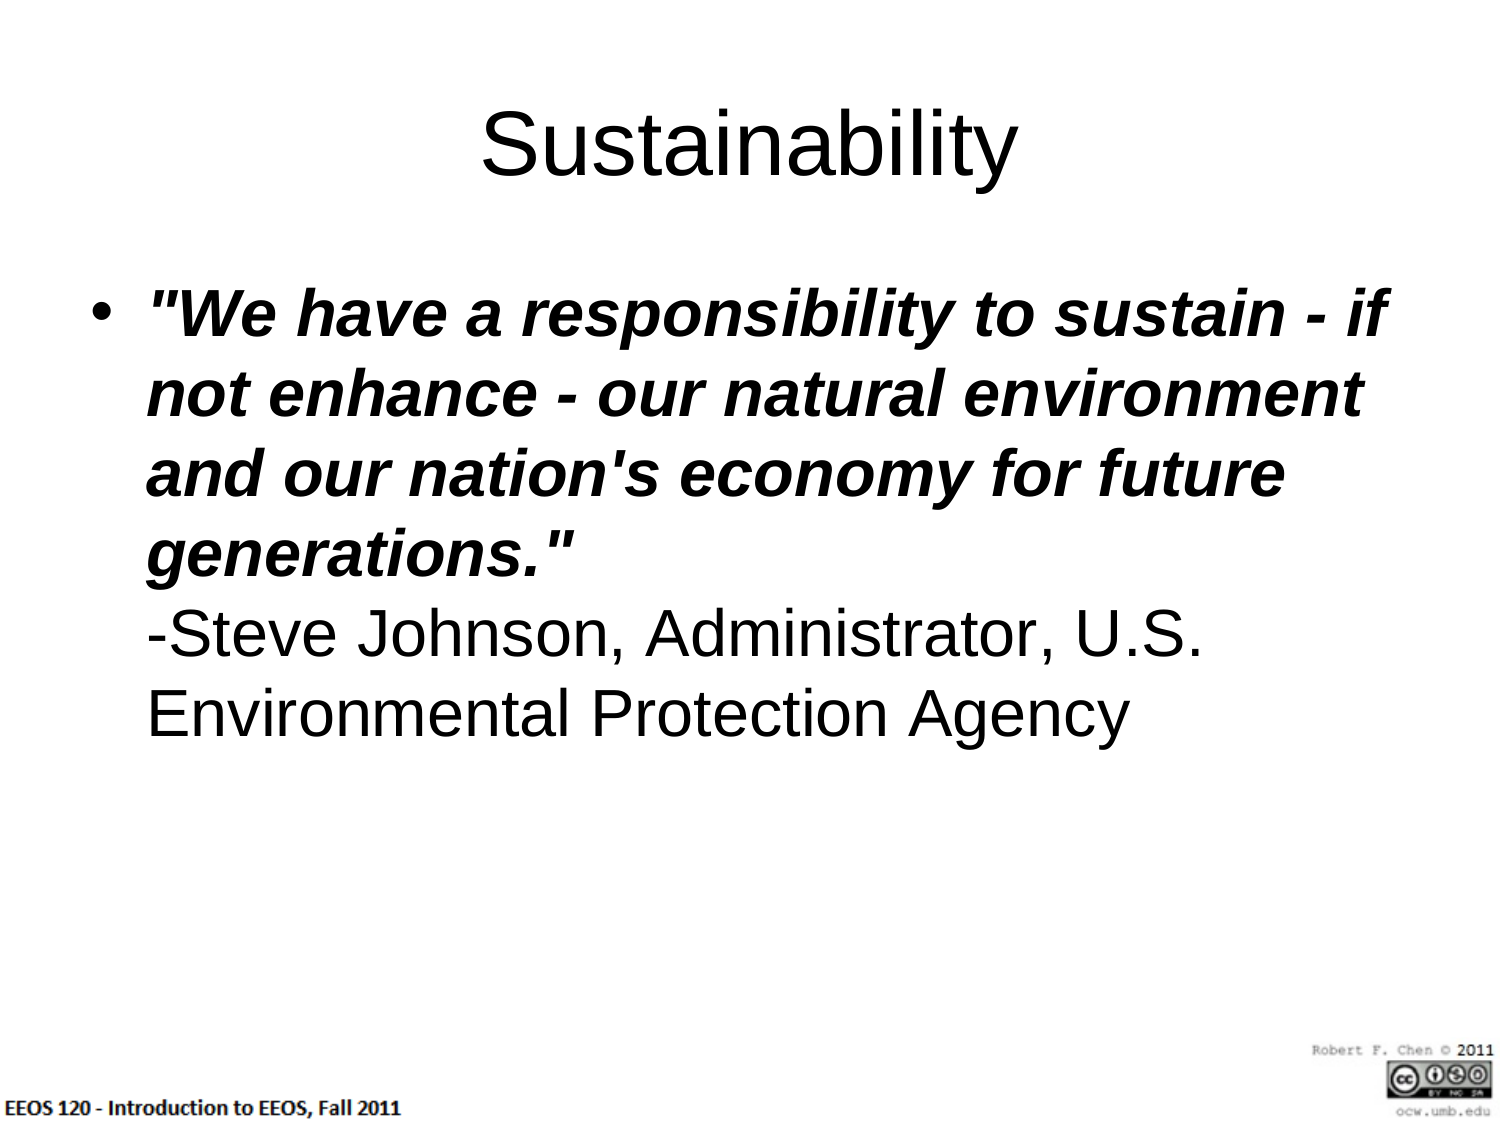

# Sustainability
"We have a responsibility to sustain - if not enhance - our natural environment and our nation's economy for future generations."
-Steve Johnson, Administrator, U.S. Environmental Protection Agency